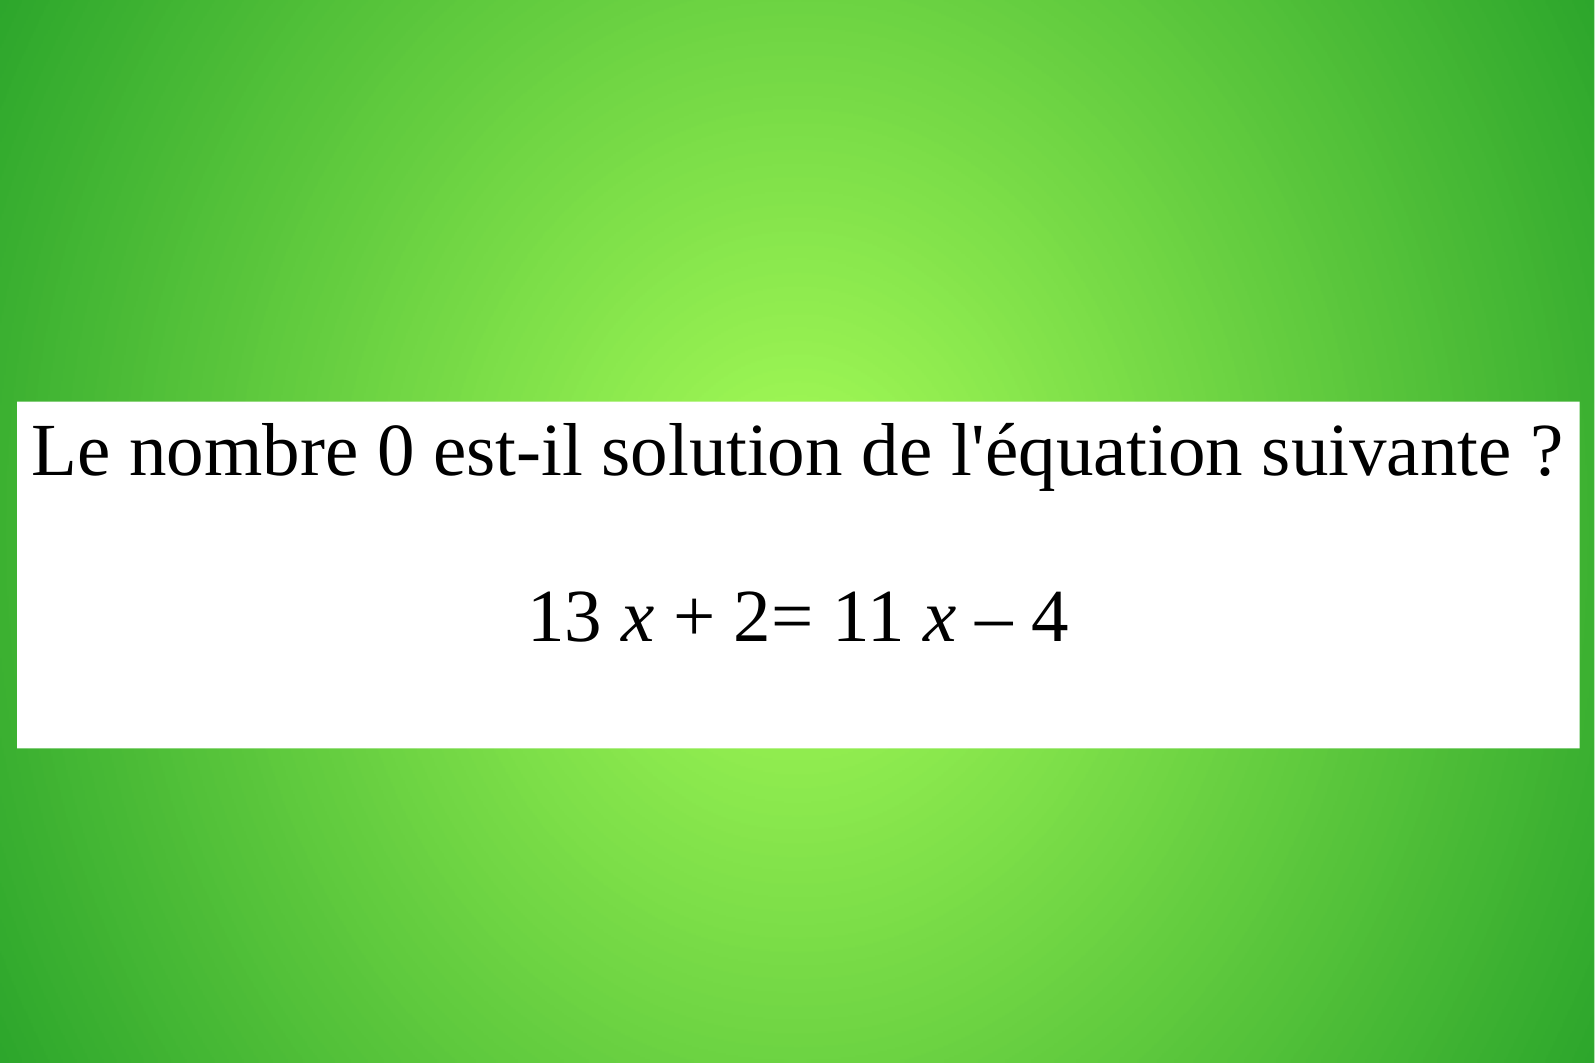

Le nombre 0 est-il solution de l'équation suivante ?
13 x + 2= 11 x – 4